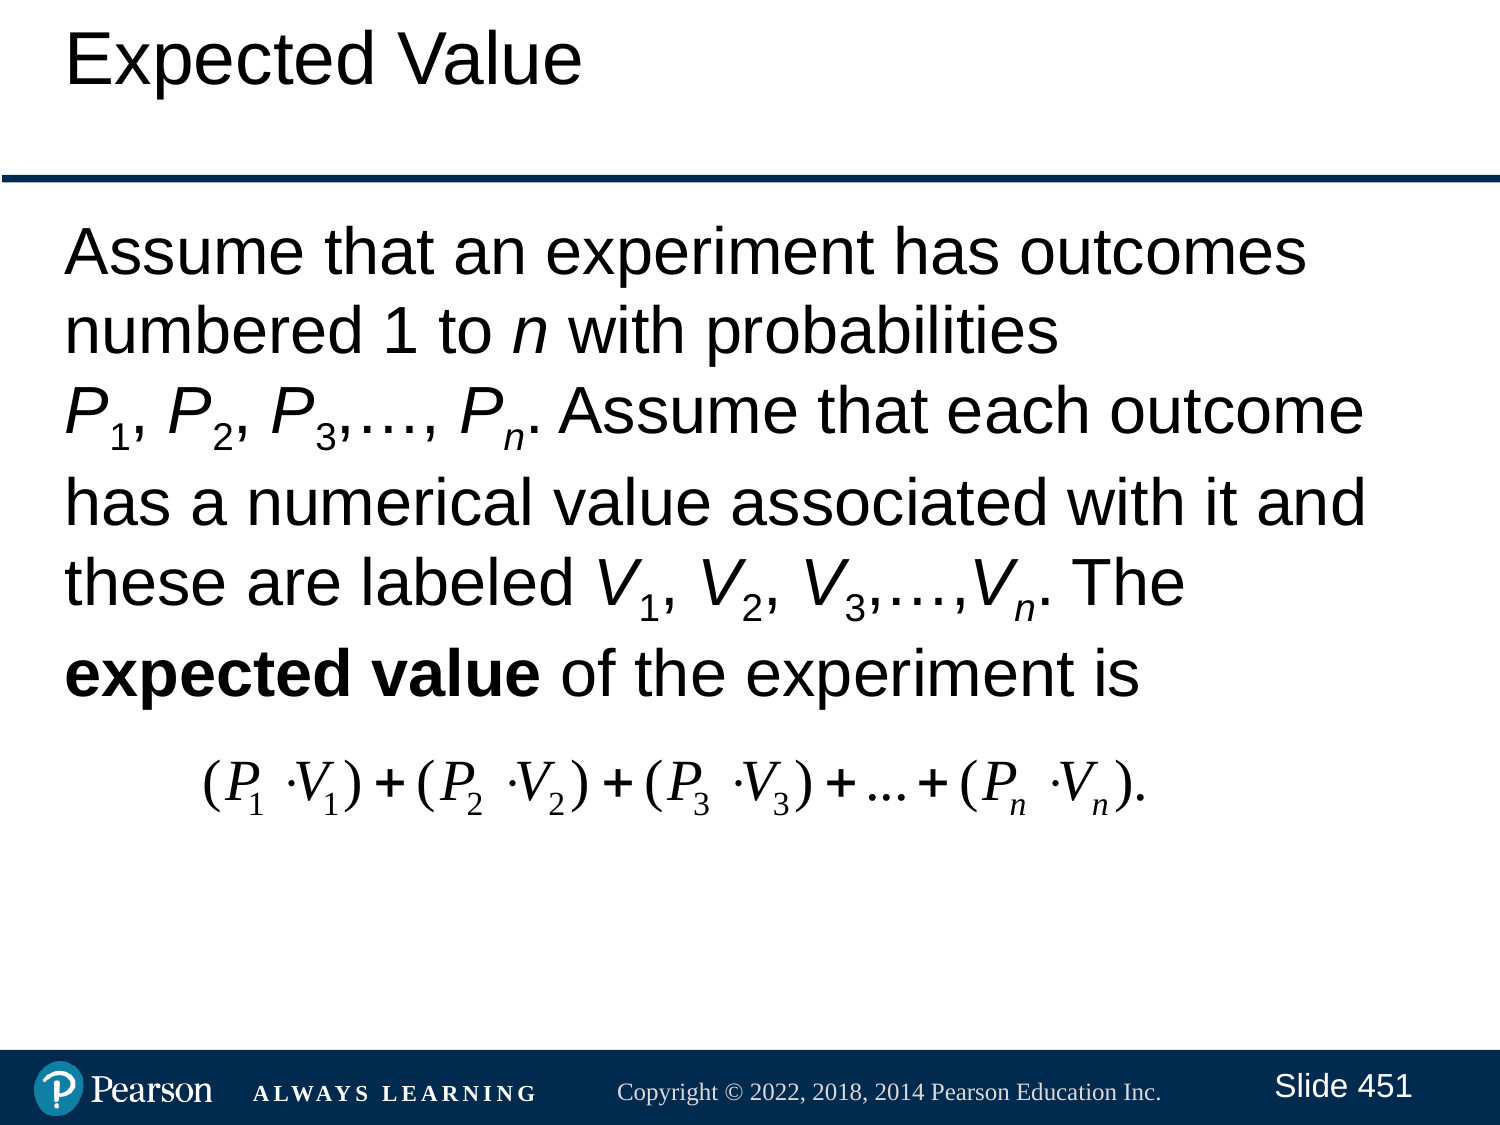

# Expected Value
Assume that an experiment has outcomes numbered 1 to n with probabilities
P1, P2, P3,…, Pn. Assume that each outcome has a numerical value associated with it and these are labeled V1, V2, V3,…,Vn. The expected value of the experiment is